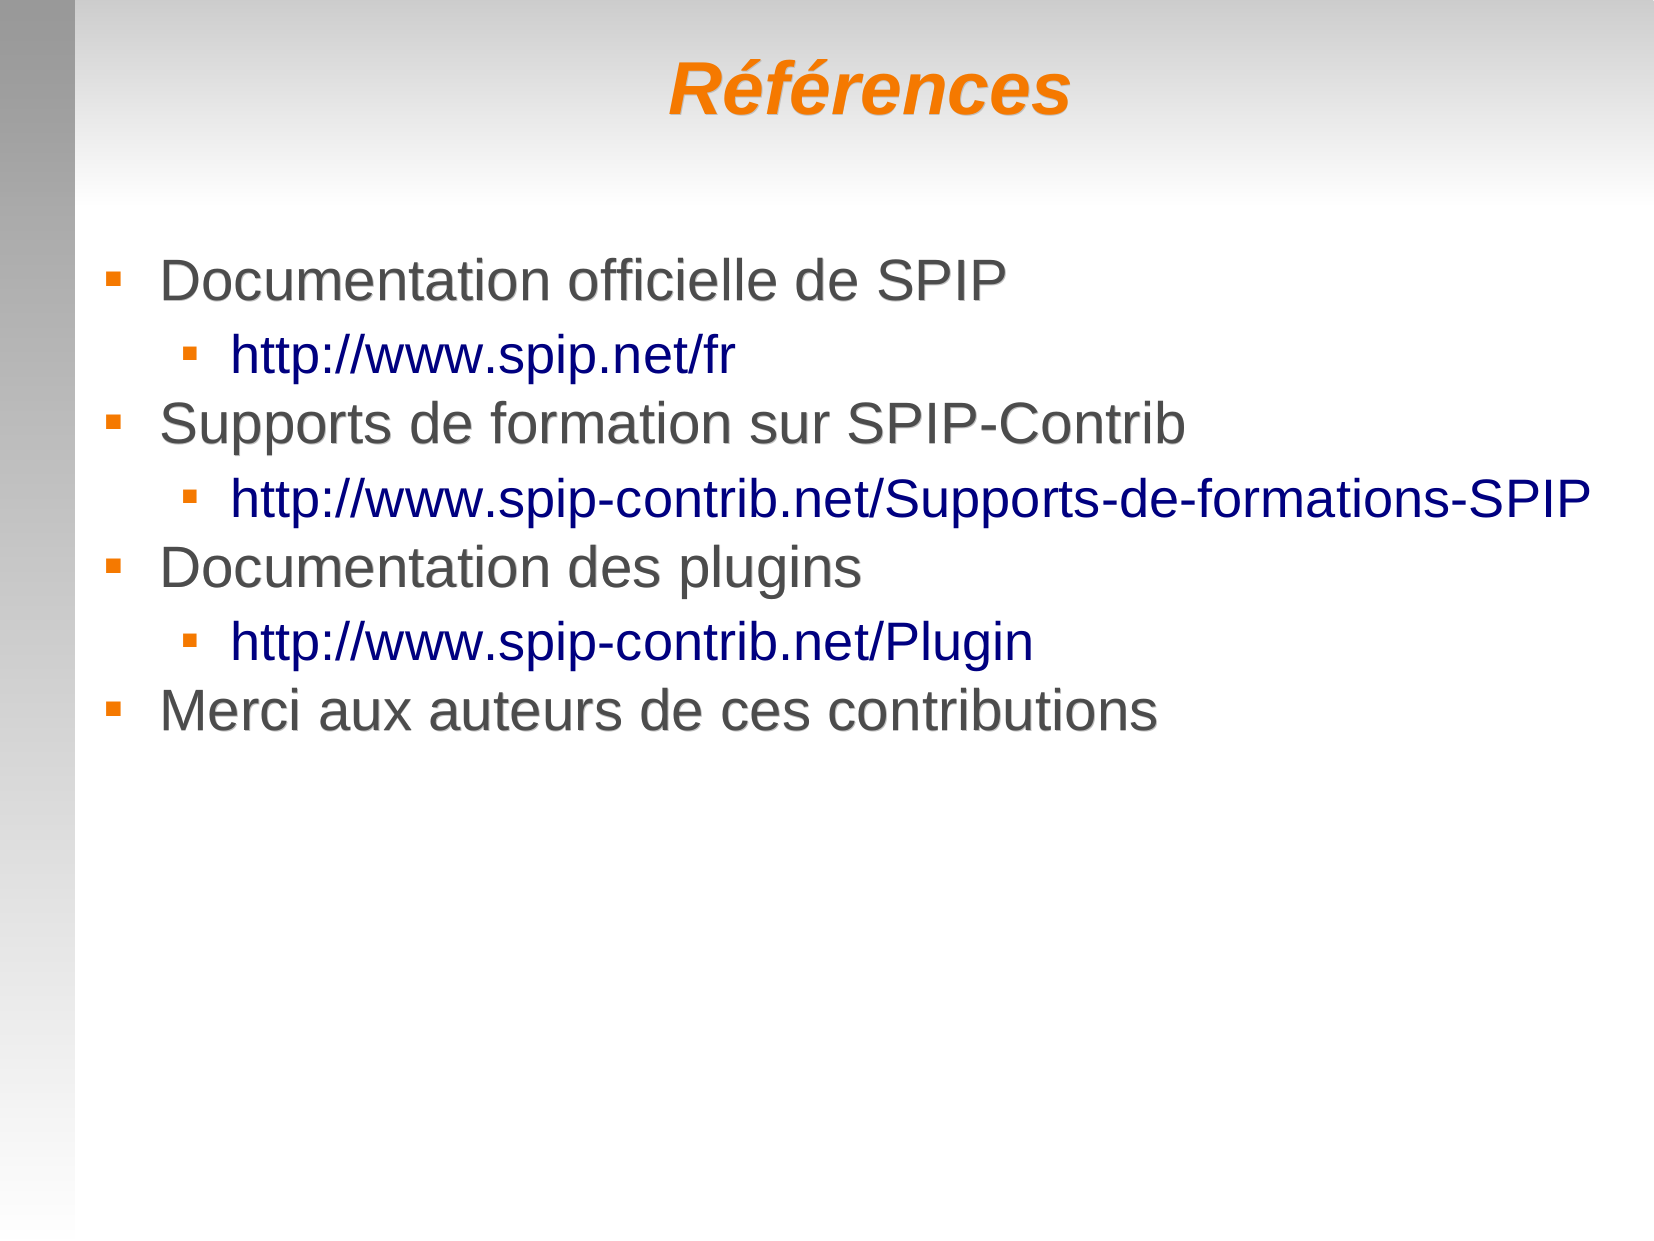

# Références
Documentation officielle de SPIP
http://www.spip.net/fr
Supports de formation sur SPIP-Contrib
http://www.spip-contrib.net/Supports-de-formations-SPIP
Documentation des plugins
http://www.spip-contrib.net/Plugin
Merci aux auteurs de ces contributions